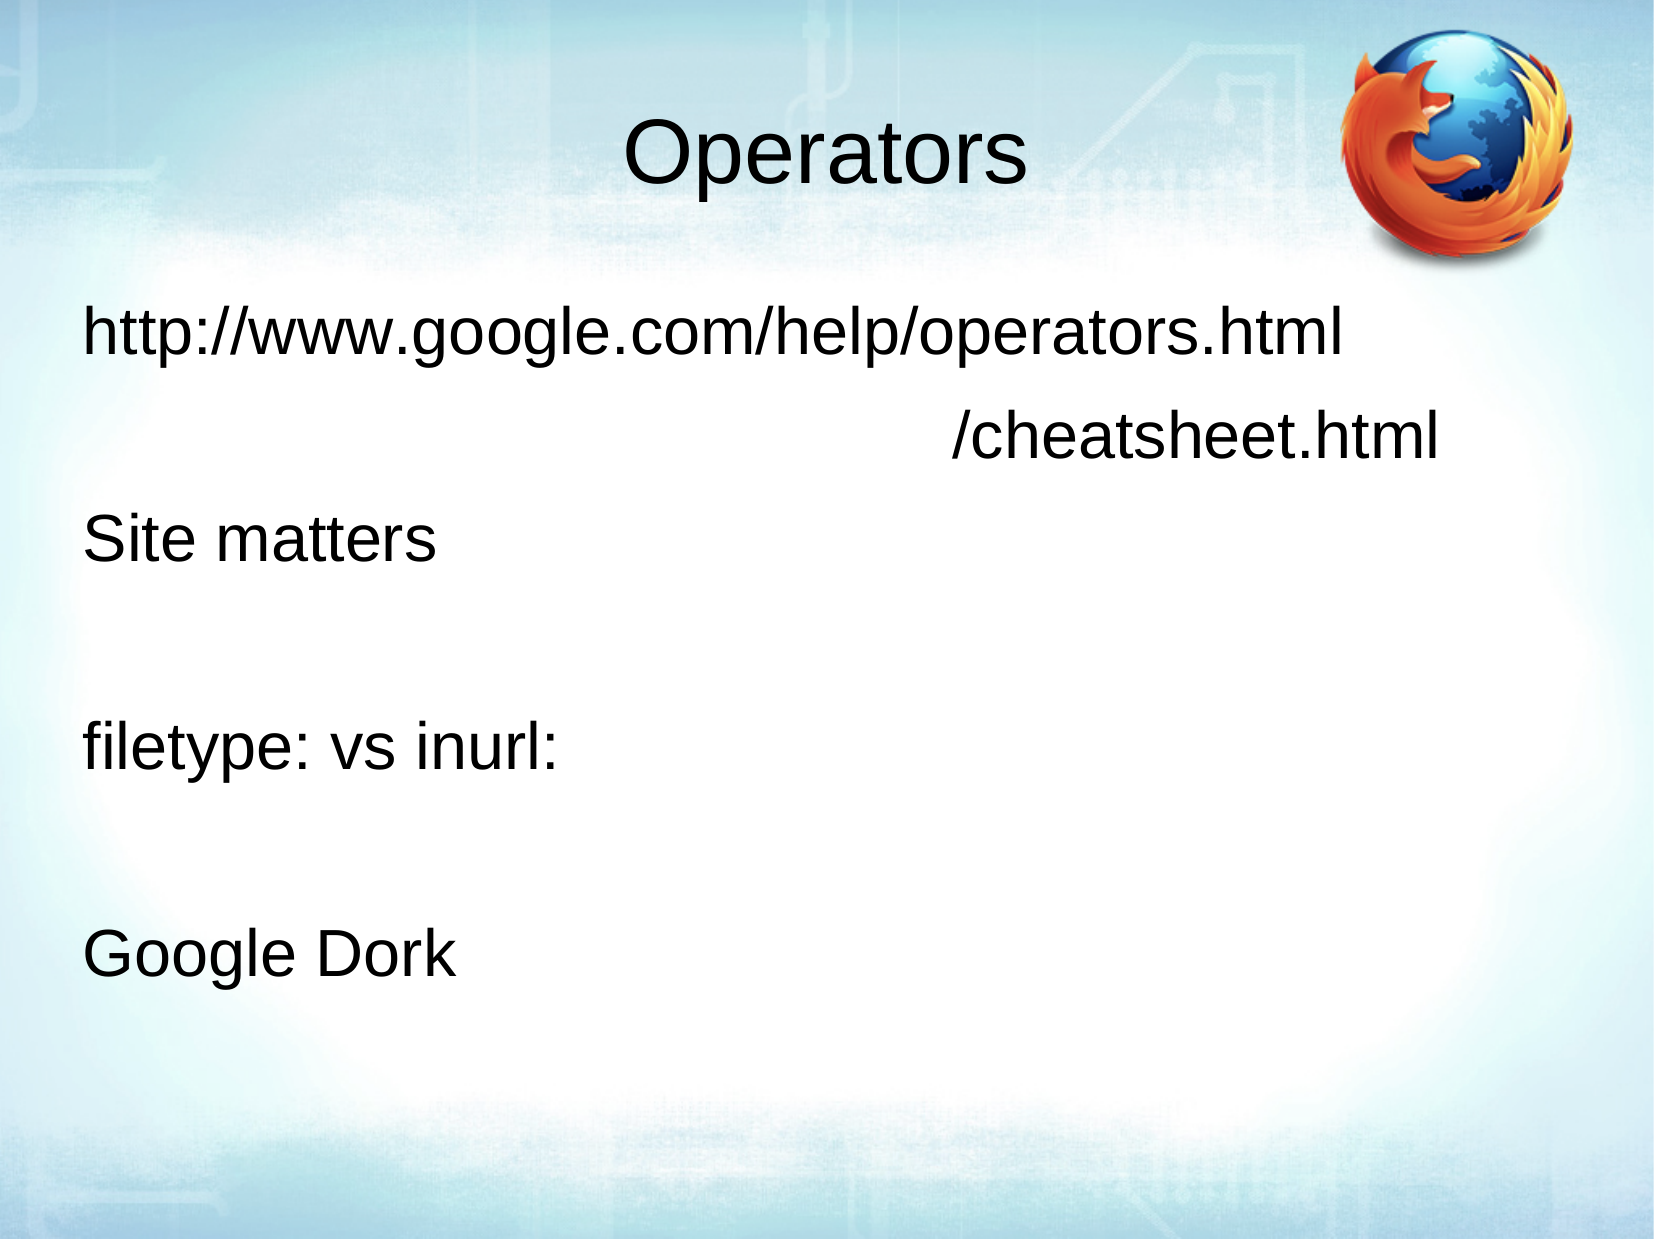

# Operators
http://www.google.com/help/operators.html
/cheatsheet.html
Site matters
filetype: vs inurl:
Google Dork